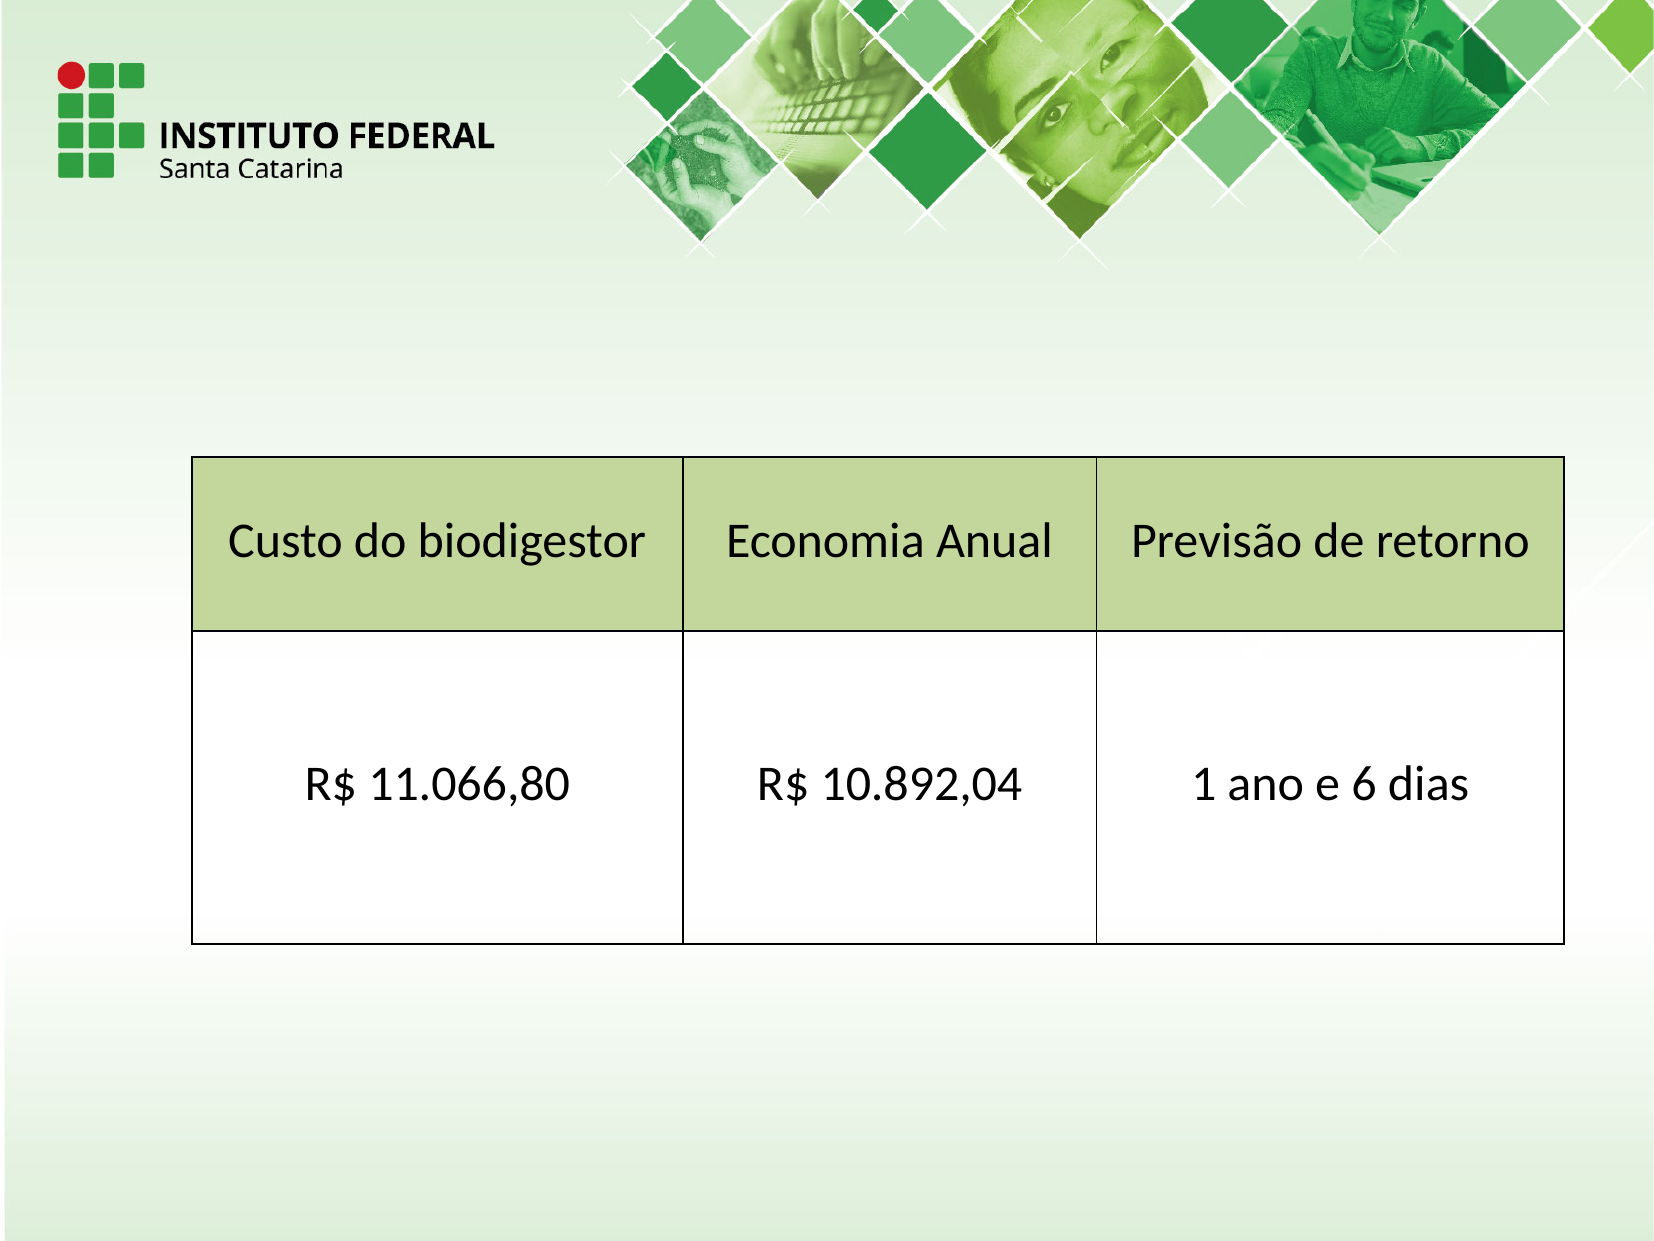

| Custo do biodigestor | Economia Anual | Previsão de retorno |
| --- | --- | --- |
| R$ 11.066,80 | R$ 10.892,04 | 1 ano e 6 dias |